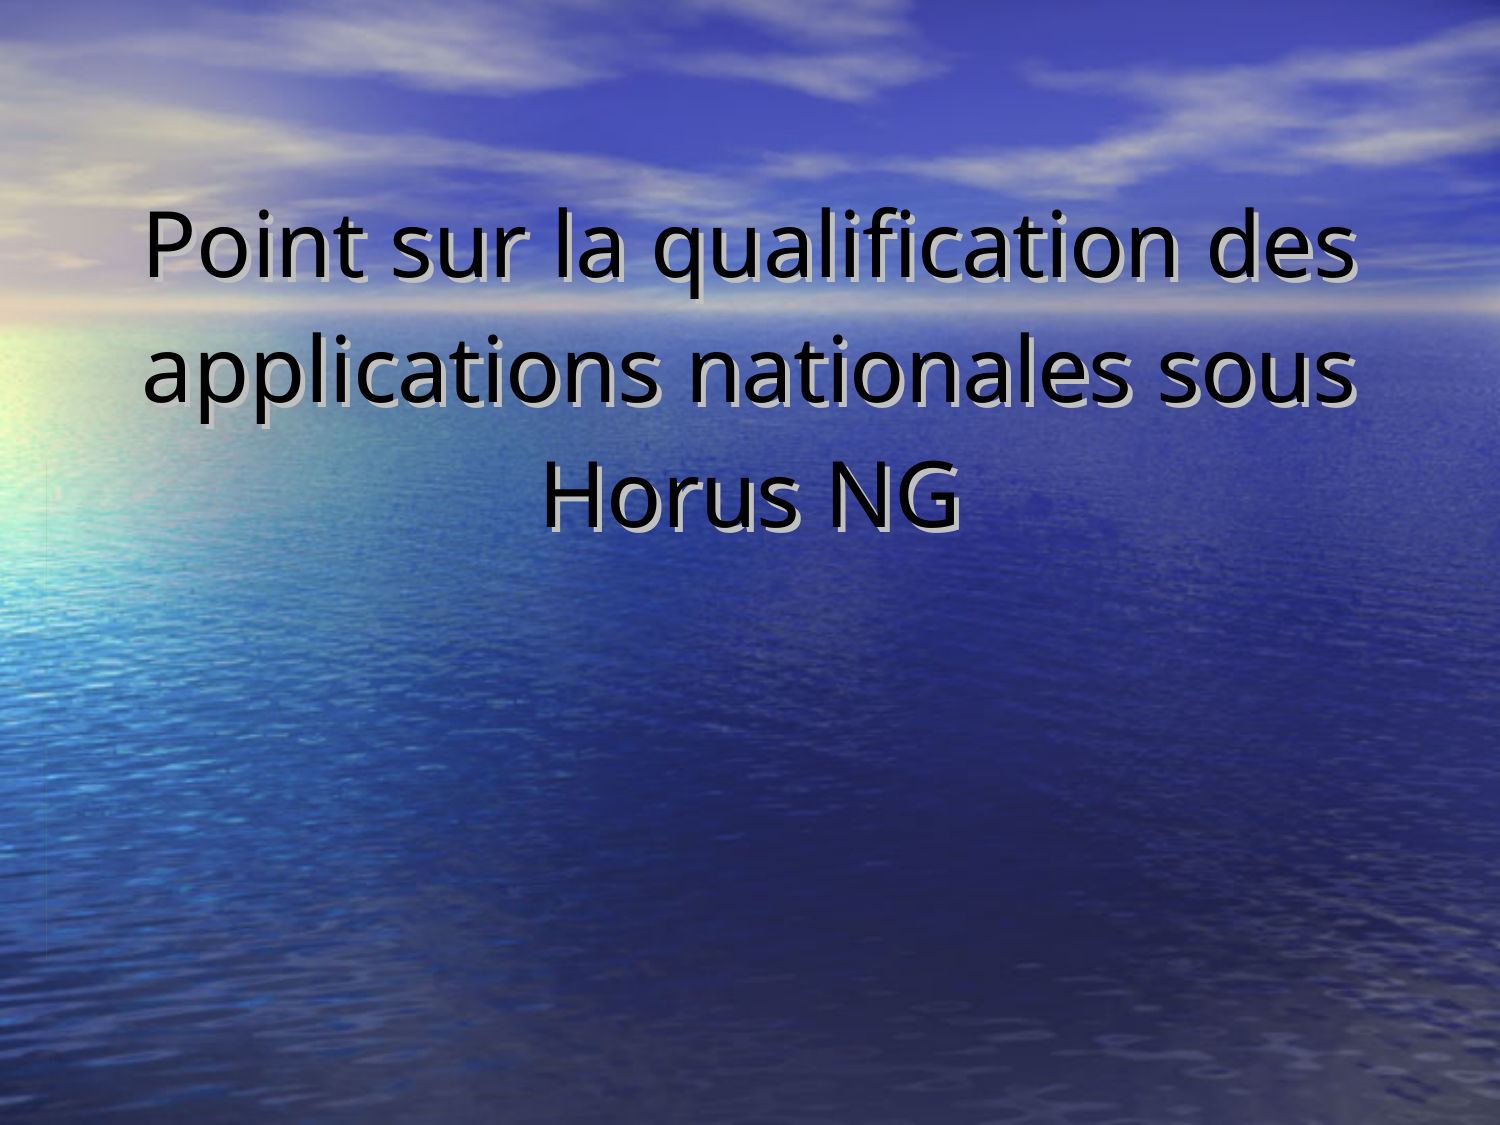

# Point sur la qualification des applications nationales sous Horus NG